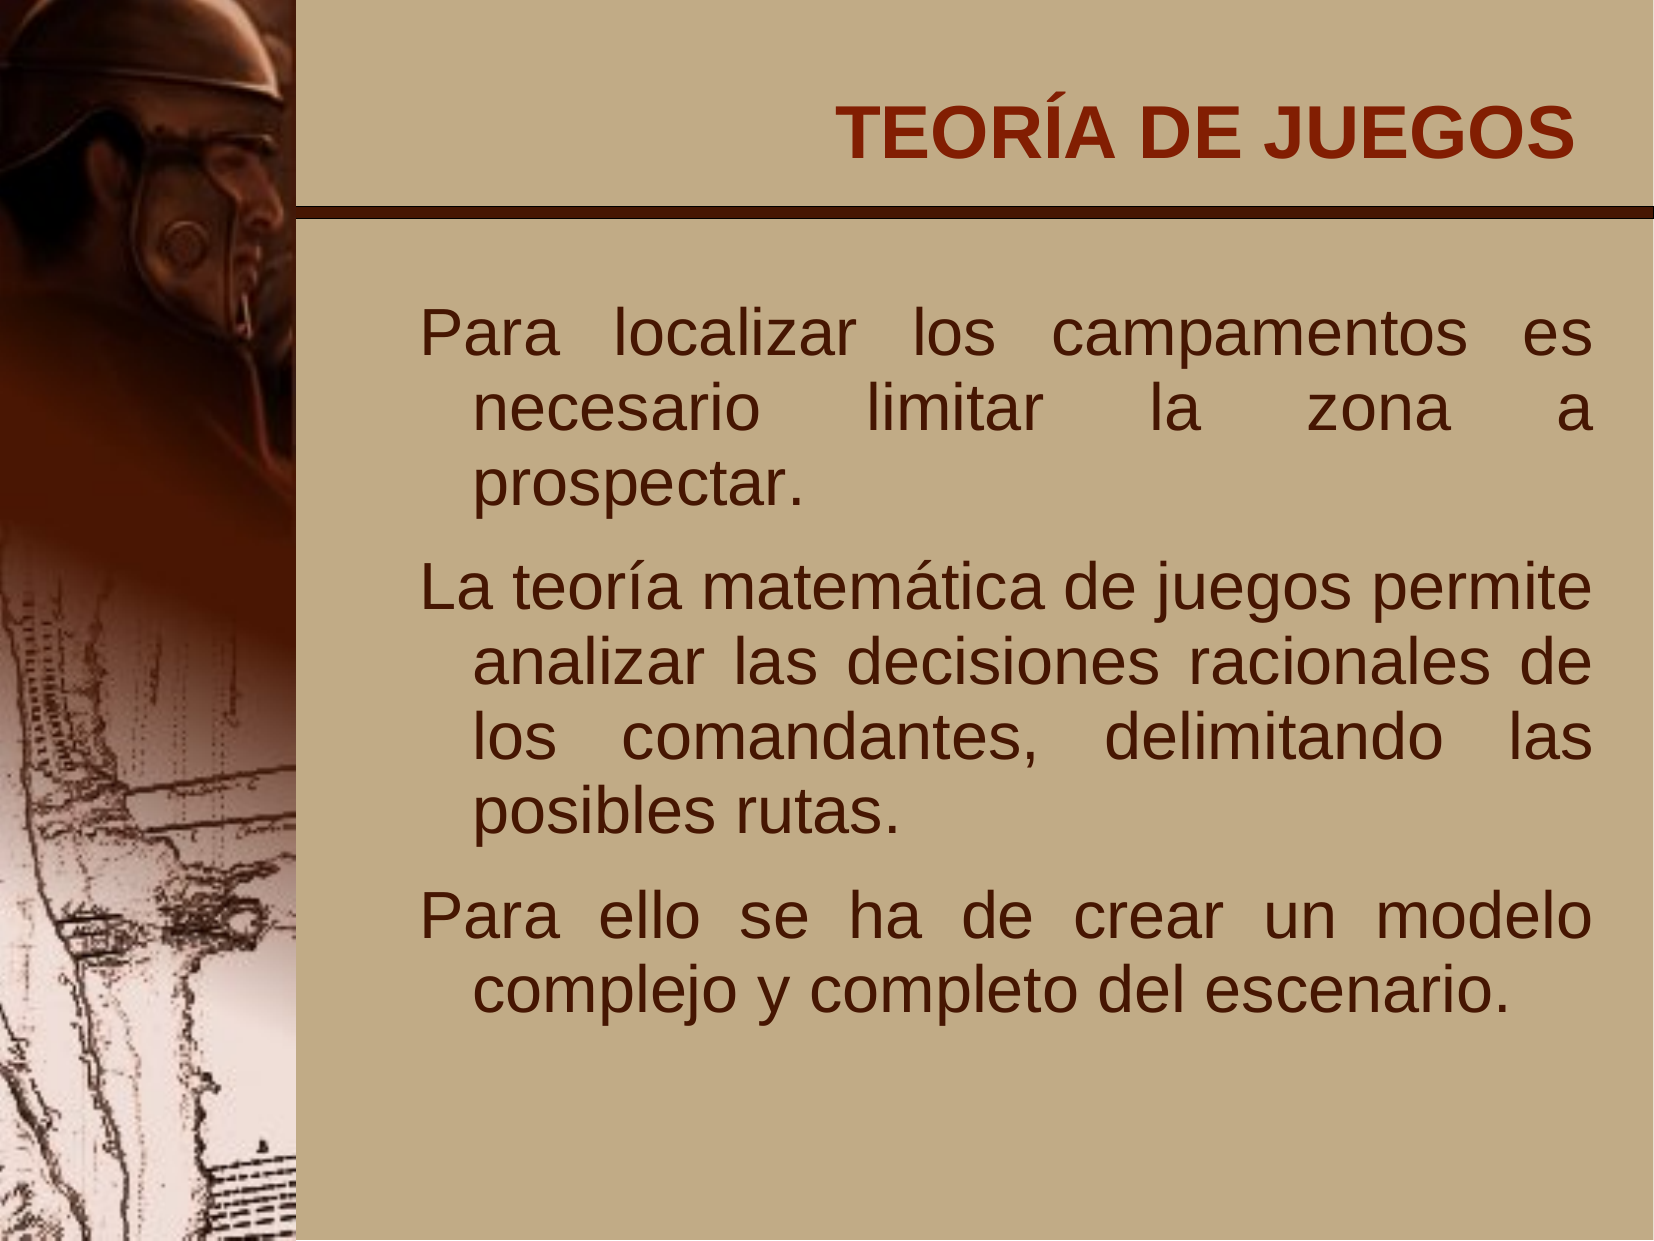

# TEORÍA DE JUEGOS
Para localizar los campamentos es necesario limitar la zona a prospectar.
La teoría matemática de juegos permite analizar las decisiones racionales de los comandantes, delimitando las posibles rutas.
Para ello se ha de crear un modelo complejo y completo del escenario.